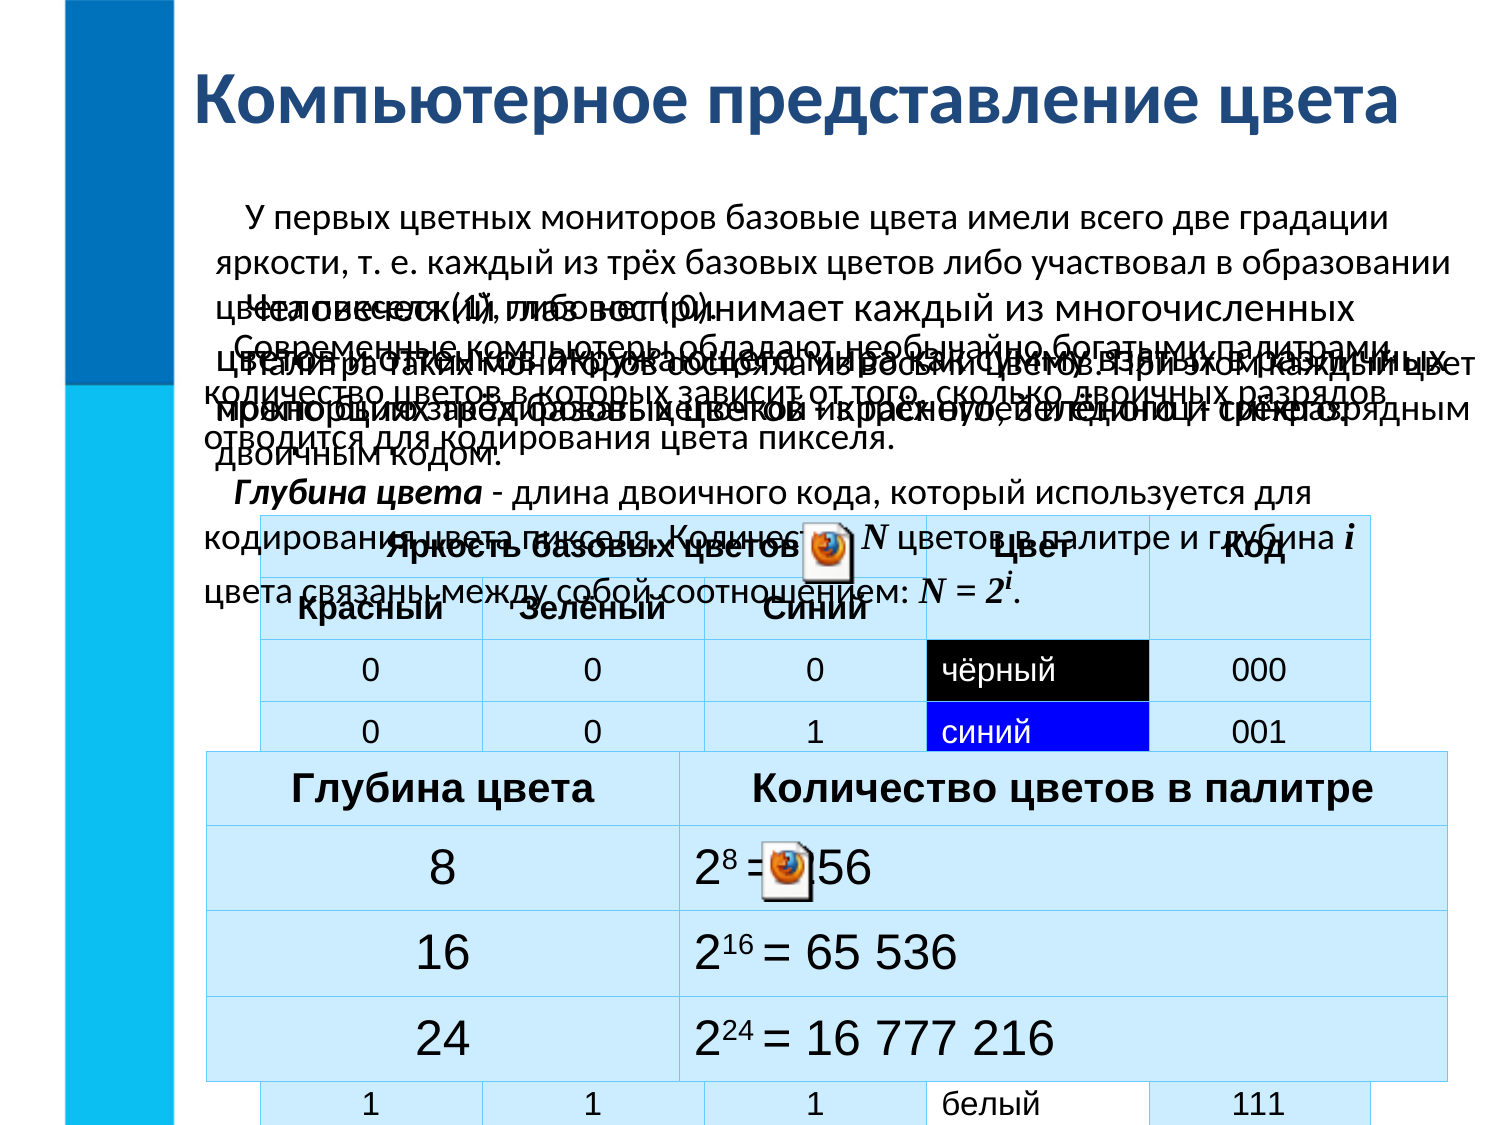

Компьютерное представление цвета
У первых цветных мониторов базовые цвета имели всего две градации яркости, т. е. каждый из трёх базовых цветов либо участвовал в образовании цвета пикселя (1), либо нет ( 0).
Палитра таких мониторов состояла из восьми цветов. При этом каждый цвет можно было закодировать цепочкой из трёх нулей и единиц - трёхразрядным двоичным кодом.
Человеческий глаз воспринимает каждый из многочисленных цветов и оттенков окружающего мира как сумму взятых в различных пропорциях трёх базовых цветов - красного, зелёного и синего.
Современные компьютеры обладают необычайно богатыми палитрами, количество цветов в которых зависит от того, сколько двоичных разрядов отводится для кодирования цвета пикселя.
Глубина цвета - длина двоичного кода, который используется для кодирования цвета пикселя. Количество N цветов в палитре и глубина i цвета связаны между собой соотношением: N = 2i.
| Яркость базовых цветов | | | Цвет | Код |
| --- | --- | --- | --- | --- |
| Красный | Зелёный | Синий | | |
| 0 | 0 | 0 | чёрный | 000 |
| 0 | 0 | 1 | синий | 001 |
| 0 | 1 | 0 | зелёный | 010 |
| 0 | 1 | 1 | голубой | 011 |
| 1 | 0 | 0 | красный | 100 |
| 1 | 0 | 1 | пурпурный | 101 |
| 1 | 1 | 0 | жёлтый | 110 |
| 1 | 1 | 1 | белый | 111 |
| Глубина цвета | Количество цветов в палитре |
| --- | --- |
| 8 | 28 = 256 |
| 16 | 216 = 65 536 |
| 24 | 224 = 16 777 216 |